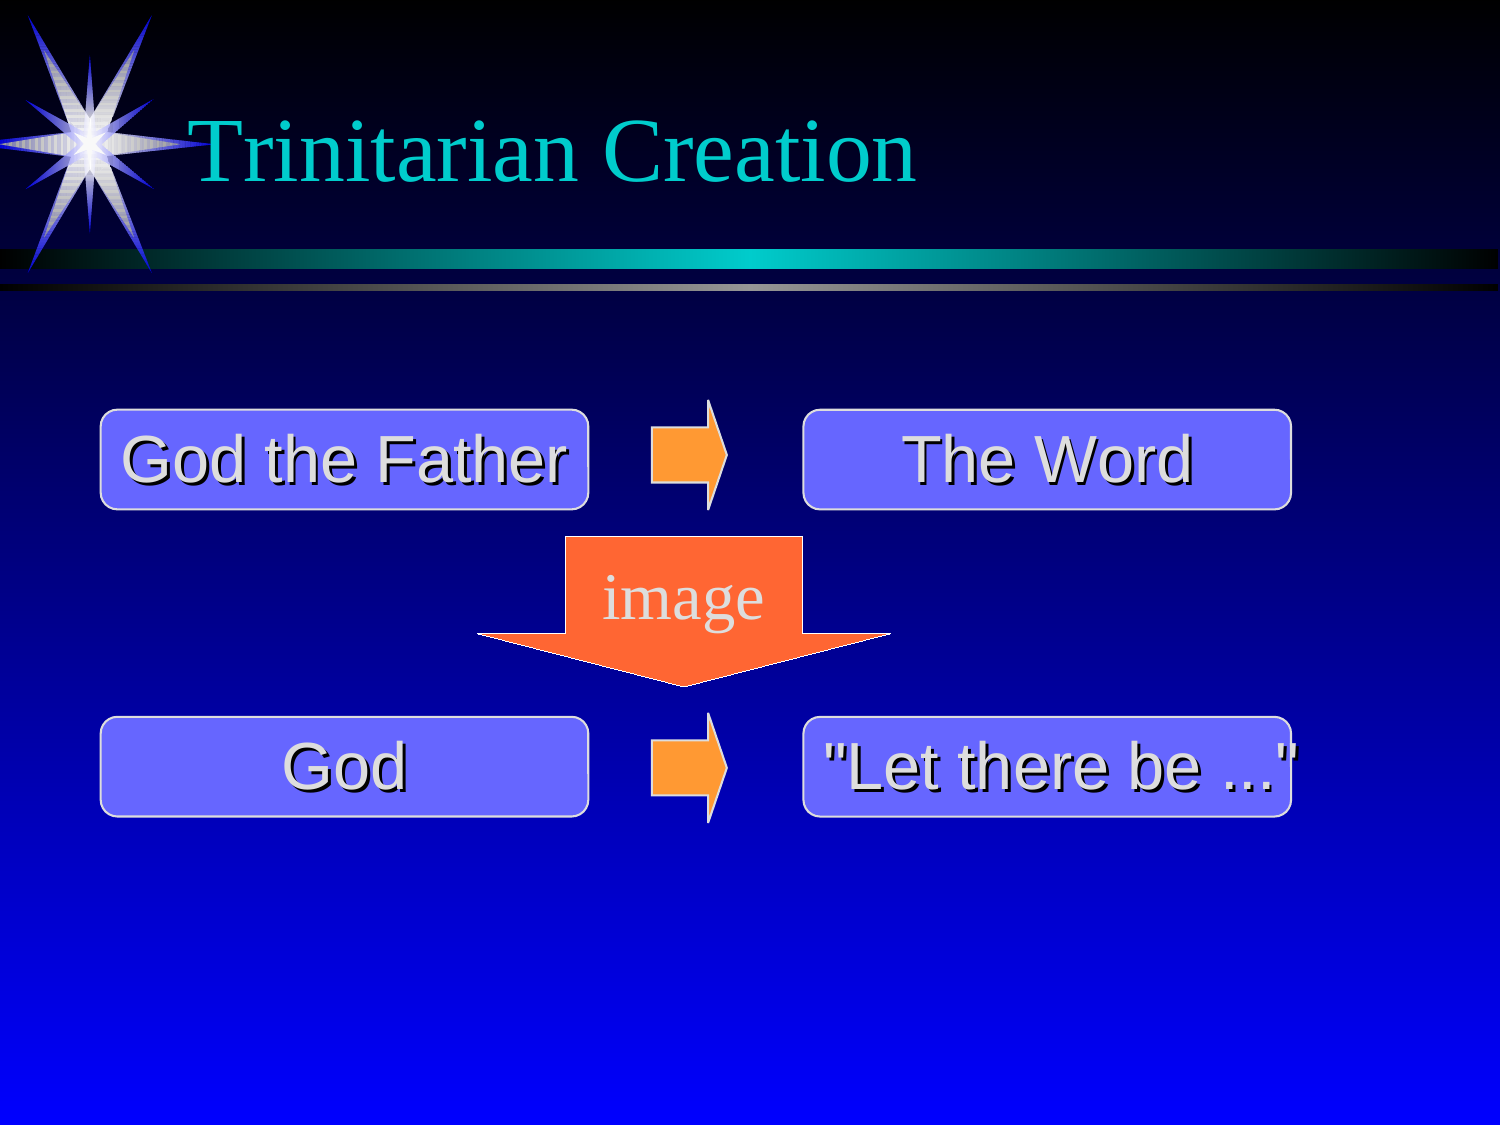

# Trinitarian Creation
God the Father
The Word
image
God
"Let there be ..."